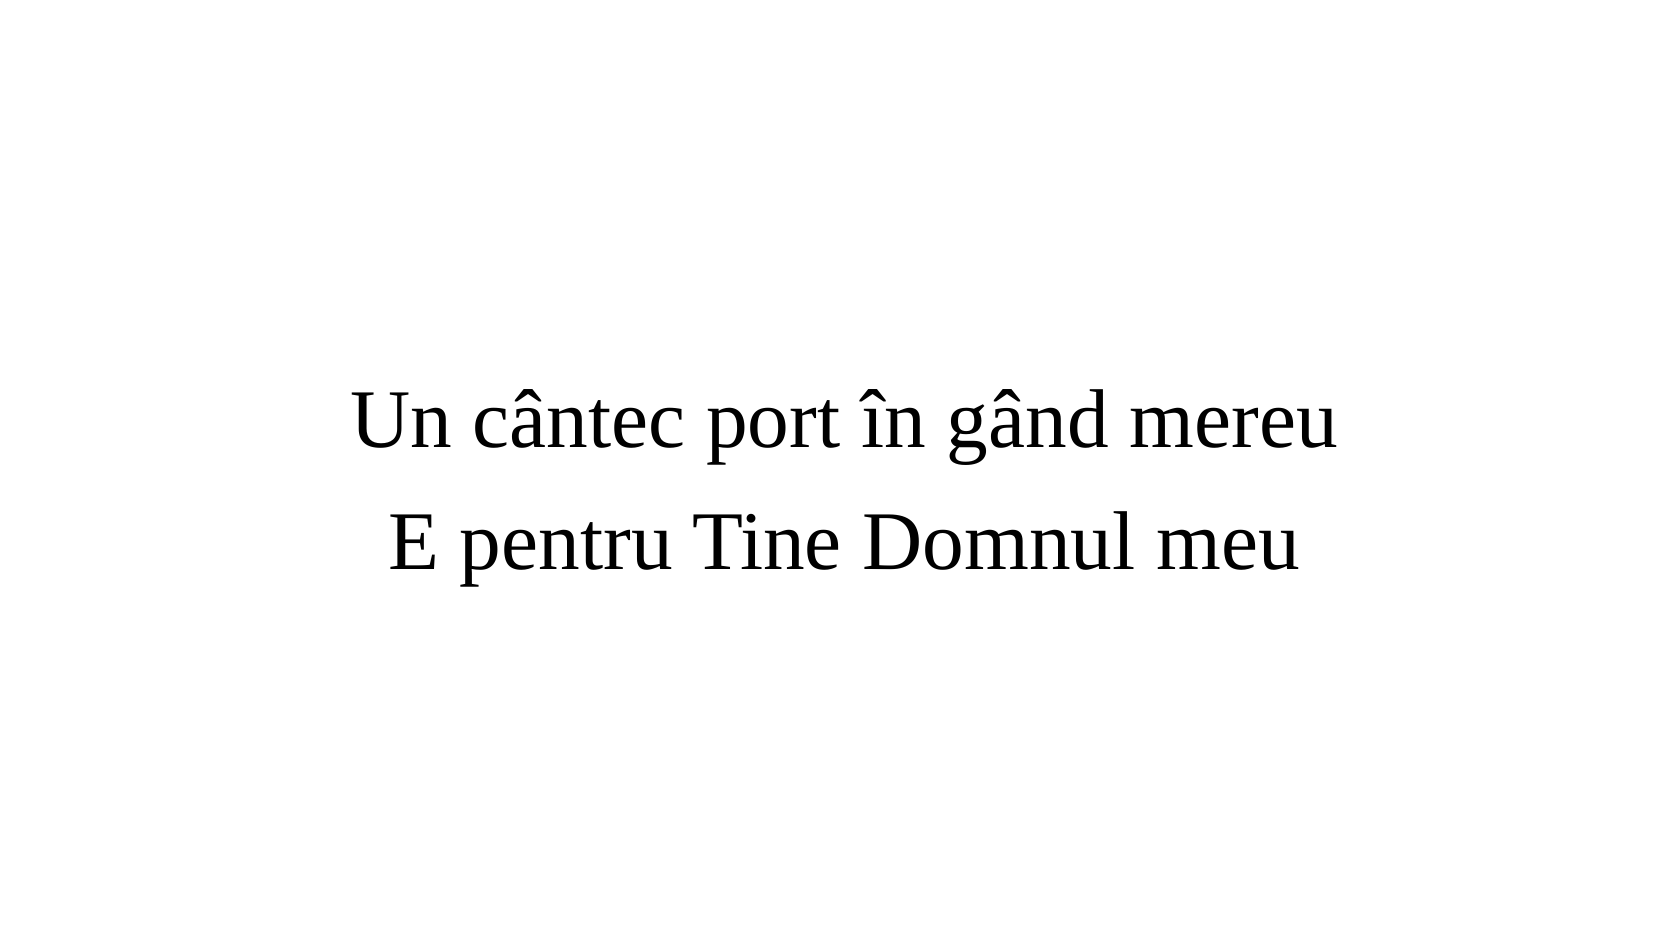

# Un cântec port în gând mereu
E pentru Tine Domnul meu